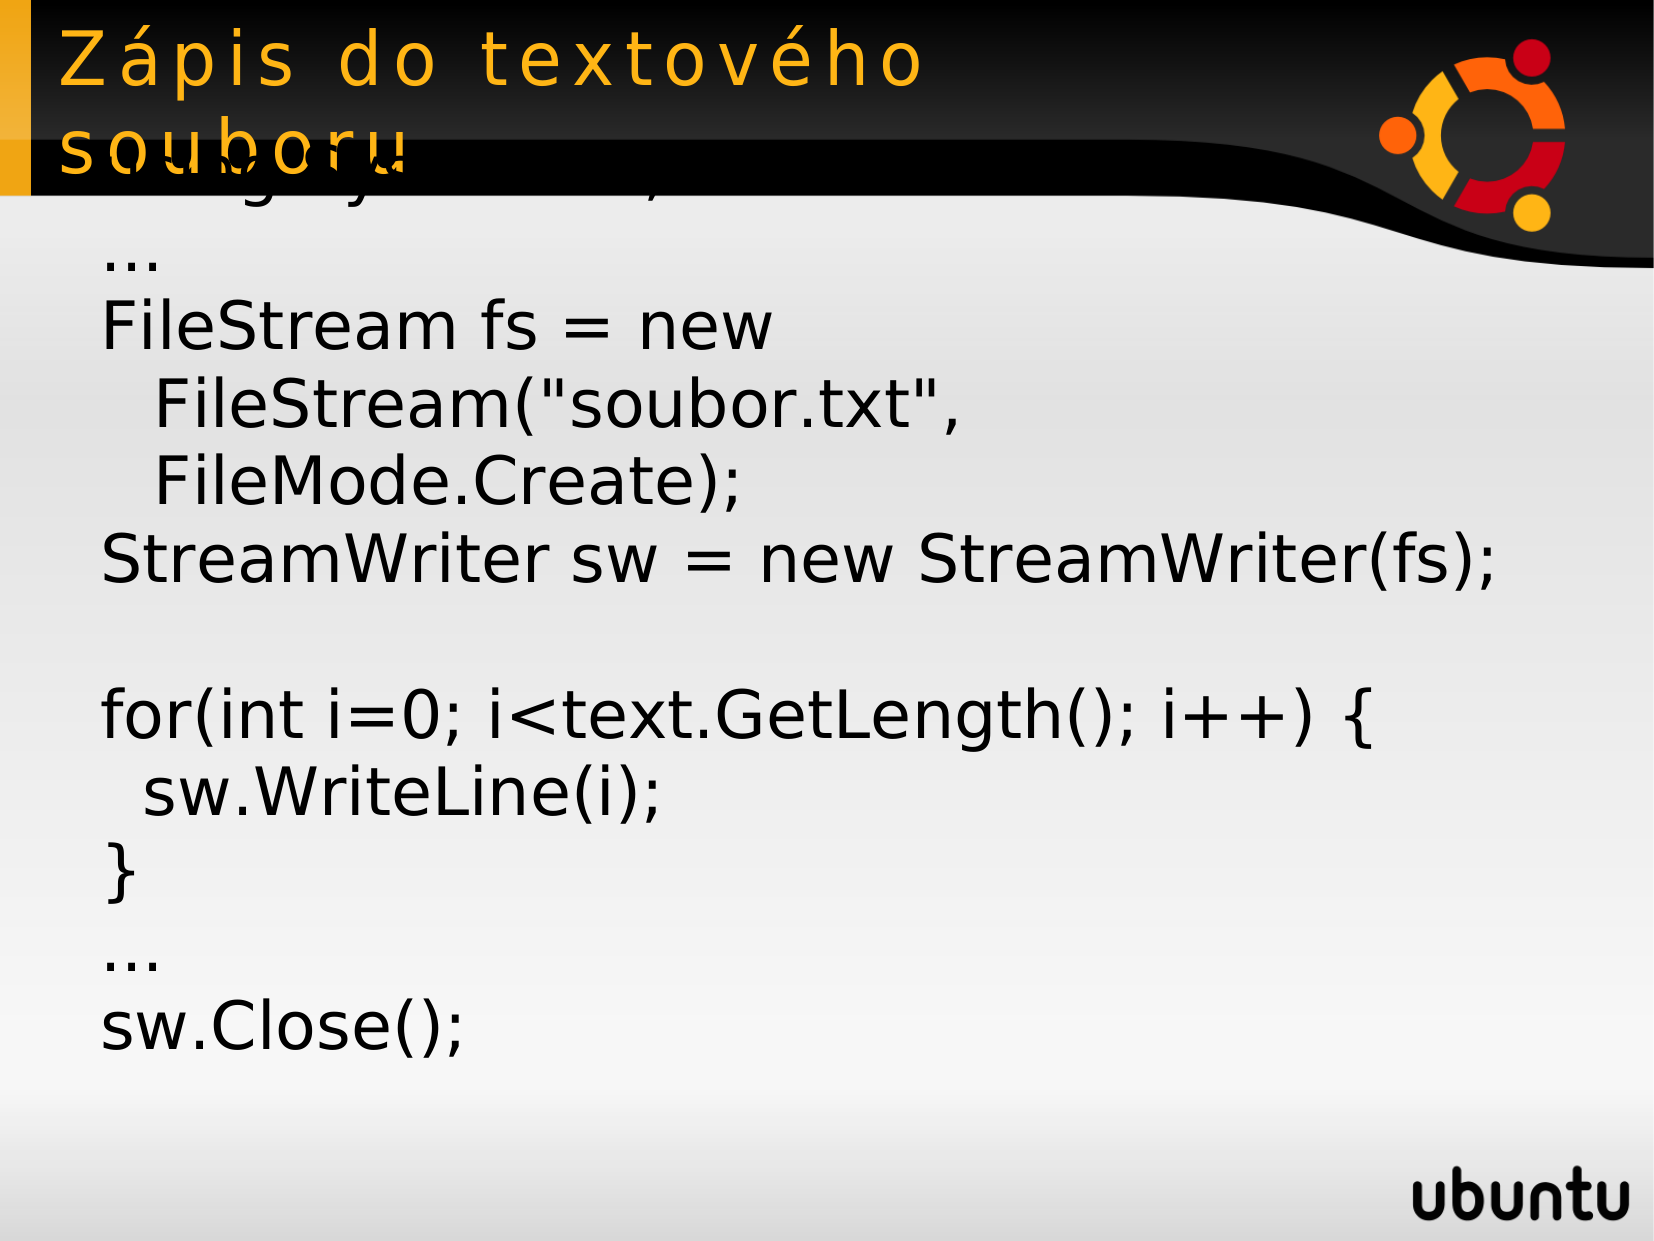

# Zápis do textového souboru
using System.IO;
...
FileStream fs = new FileStream("soubor.txt", FileMode.Create);
StreamWriter sw = new StreamWriter(fs);
for(int i=0; i<text.GetLength(); i++) {
 sw.WriteLine(i);
}
...
sw.Close();